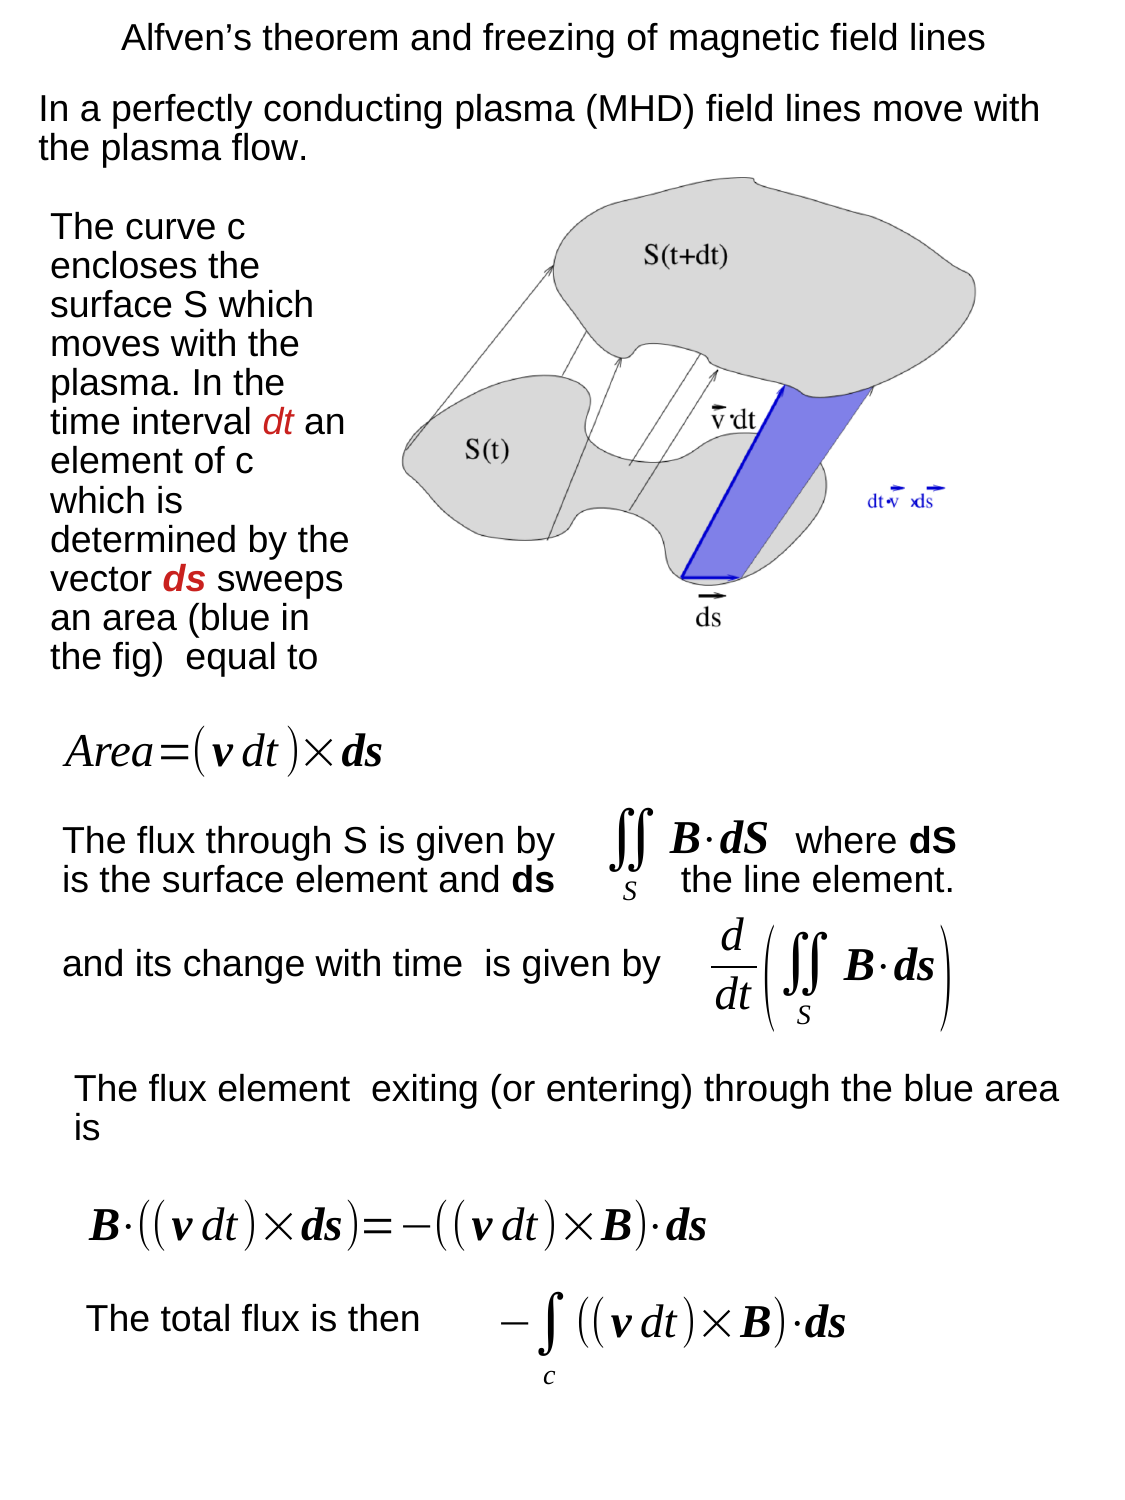

Alfven’s theorem and freezing of magnetic field lines
In a perfectly conducting plasma (MHD) field lines move with the plasma flow.
The curve c encloses the surface S which moves with the plasma. In the time interval dt an element of c which is determined by the vector ds sweeps an area (blue in the fig) equal to
The flux through S is given by where dS is the surface element and ds the line element.
and its change with time is given by
The flux element exiting (or entering) through the blue area is
The total flux is then